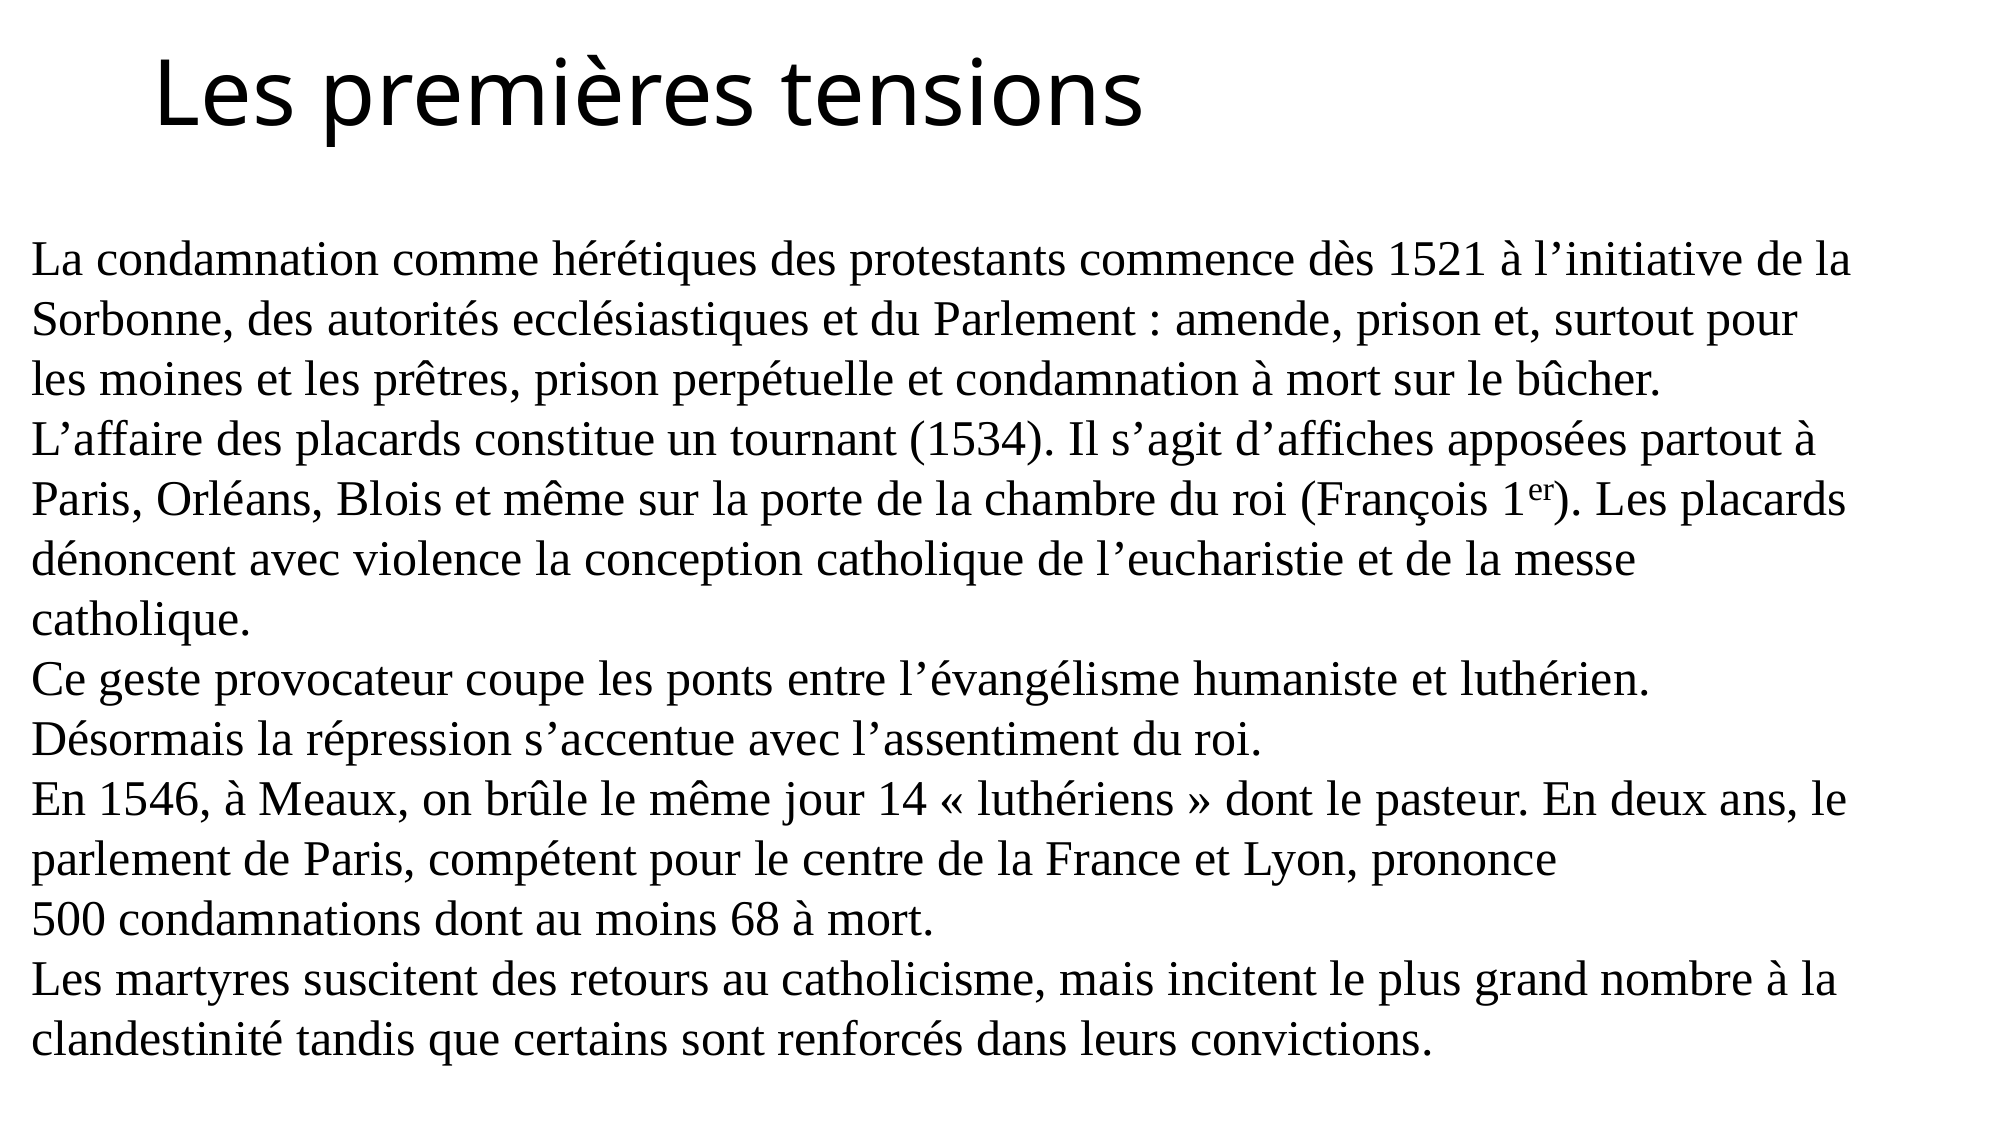

Les premières tensions
La condamnation comme hérétiques des protestants commence dès 1521 à l’initiative de la Sorbonne, des autorités ecclésiastiques et du Parlement : amende, prison et, surtout pour les moines et les prêtres, prison perpétuelle et condamnation à mort sur le bûcher.
L’affaire des placards constitue un tournant (1534). Il s’agit d’affiches apposées partout à Paris, Orléans, Blois et même sur la porte de la chambre du roi (François 1er). Les placards dénoncent avec violence la conception catholique de l’eucharistie et de la messe catholique.
Ce geste provocateur coupe les ponts entre l’évangélisme humaniste et luthérien. Désormais la répression s’accentue avec l’assentiment du roi.
En 1546, à Meaux, on brûle le même jour 14 « luthériens » dont le pasteur. En deux ans, le parlement de Paris, compétent pour le centre de la France et Lyon, prononce 500 condamnations dont au moins 68 à mort.
Les martyres suscitent des retours au catholicisme, mais incitent le plus grand nombre à la clandestinité tandis que certains sont renforcés dans leurs convictions.